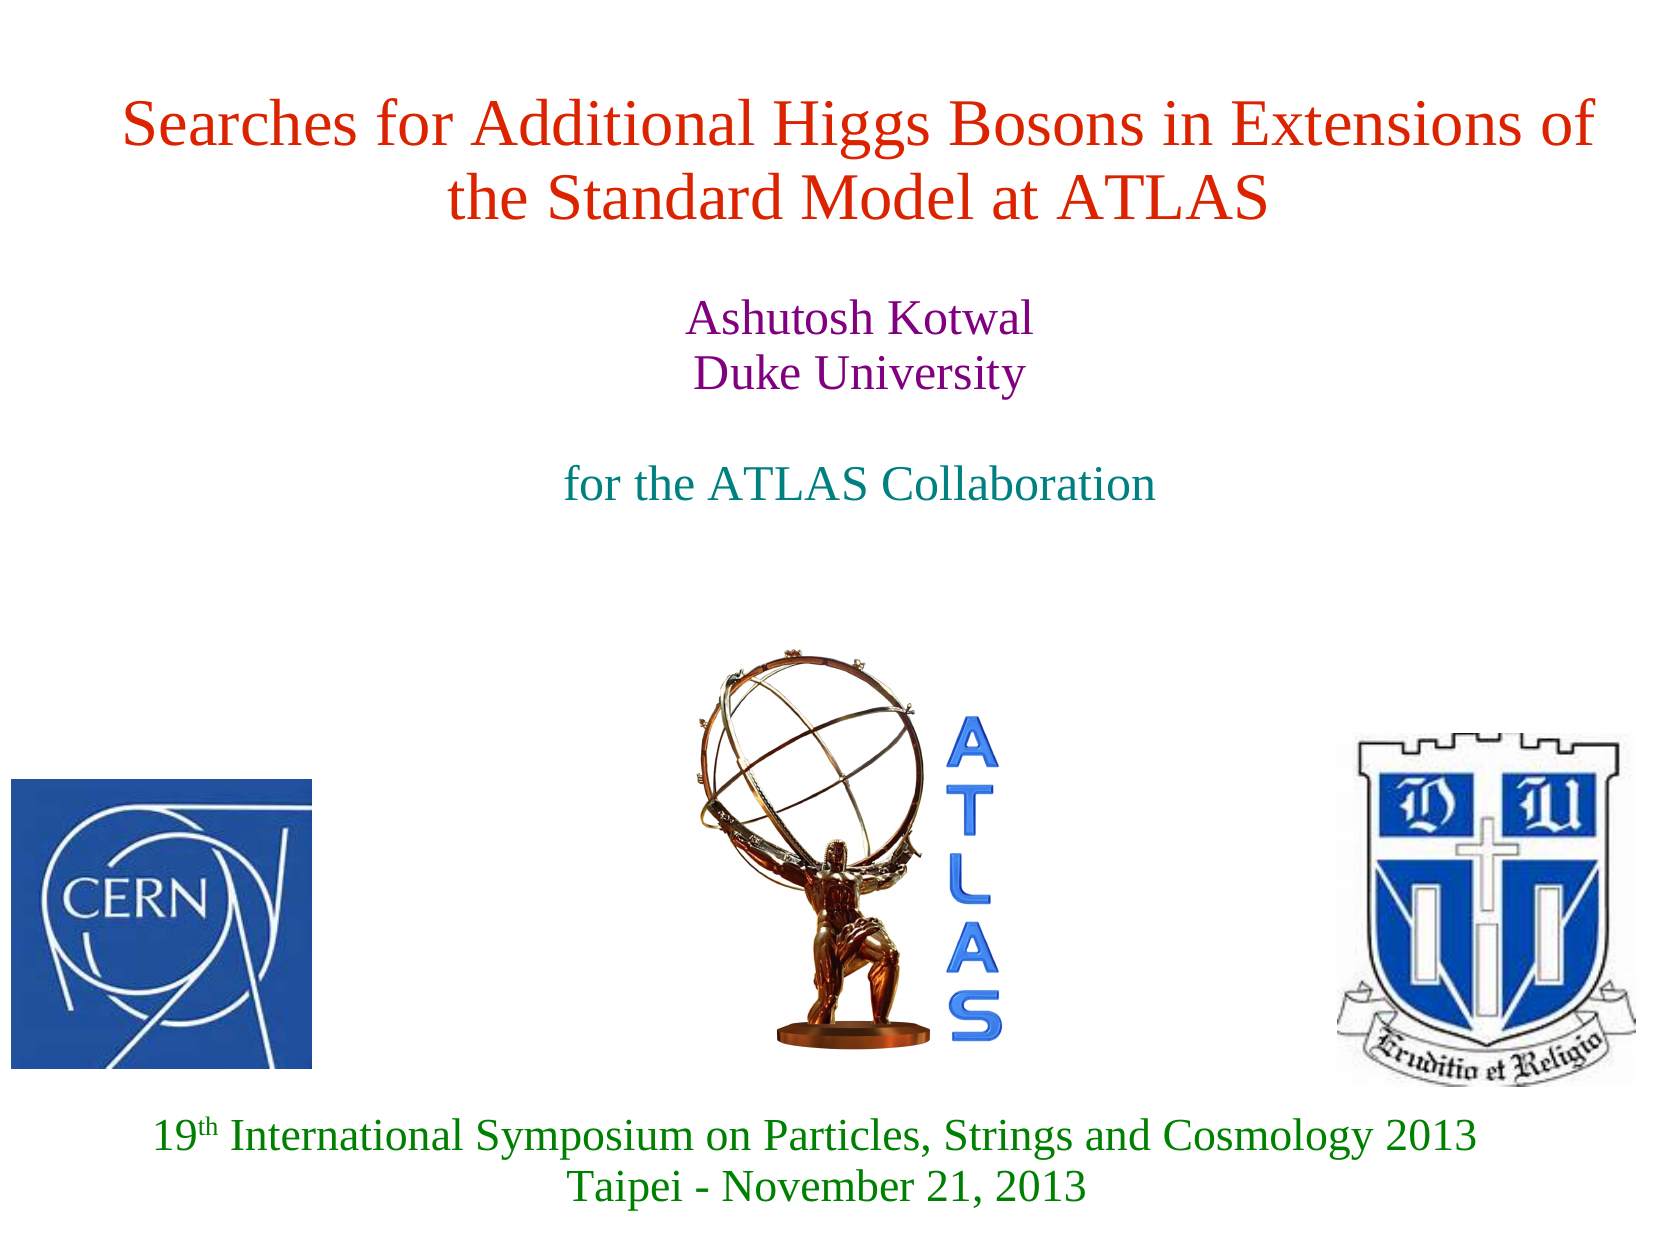

# Searches for Additional Higgs Bosons in Extensions of the Standard Model at ATLAS Ashutosh Kotwal Duke University for the ATLAS Collaboration
19th International Symposium on Particles, Strings and Cosmology 2013
Taipei - November 21, 2013